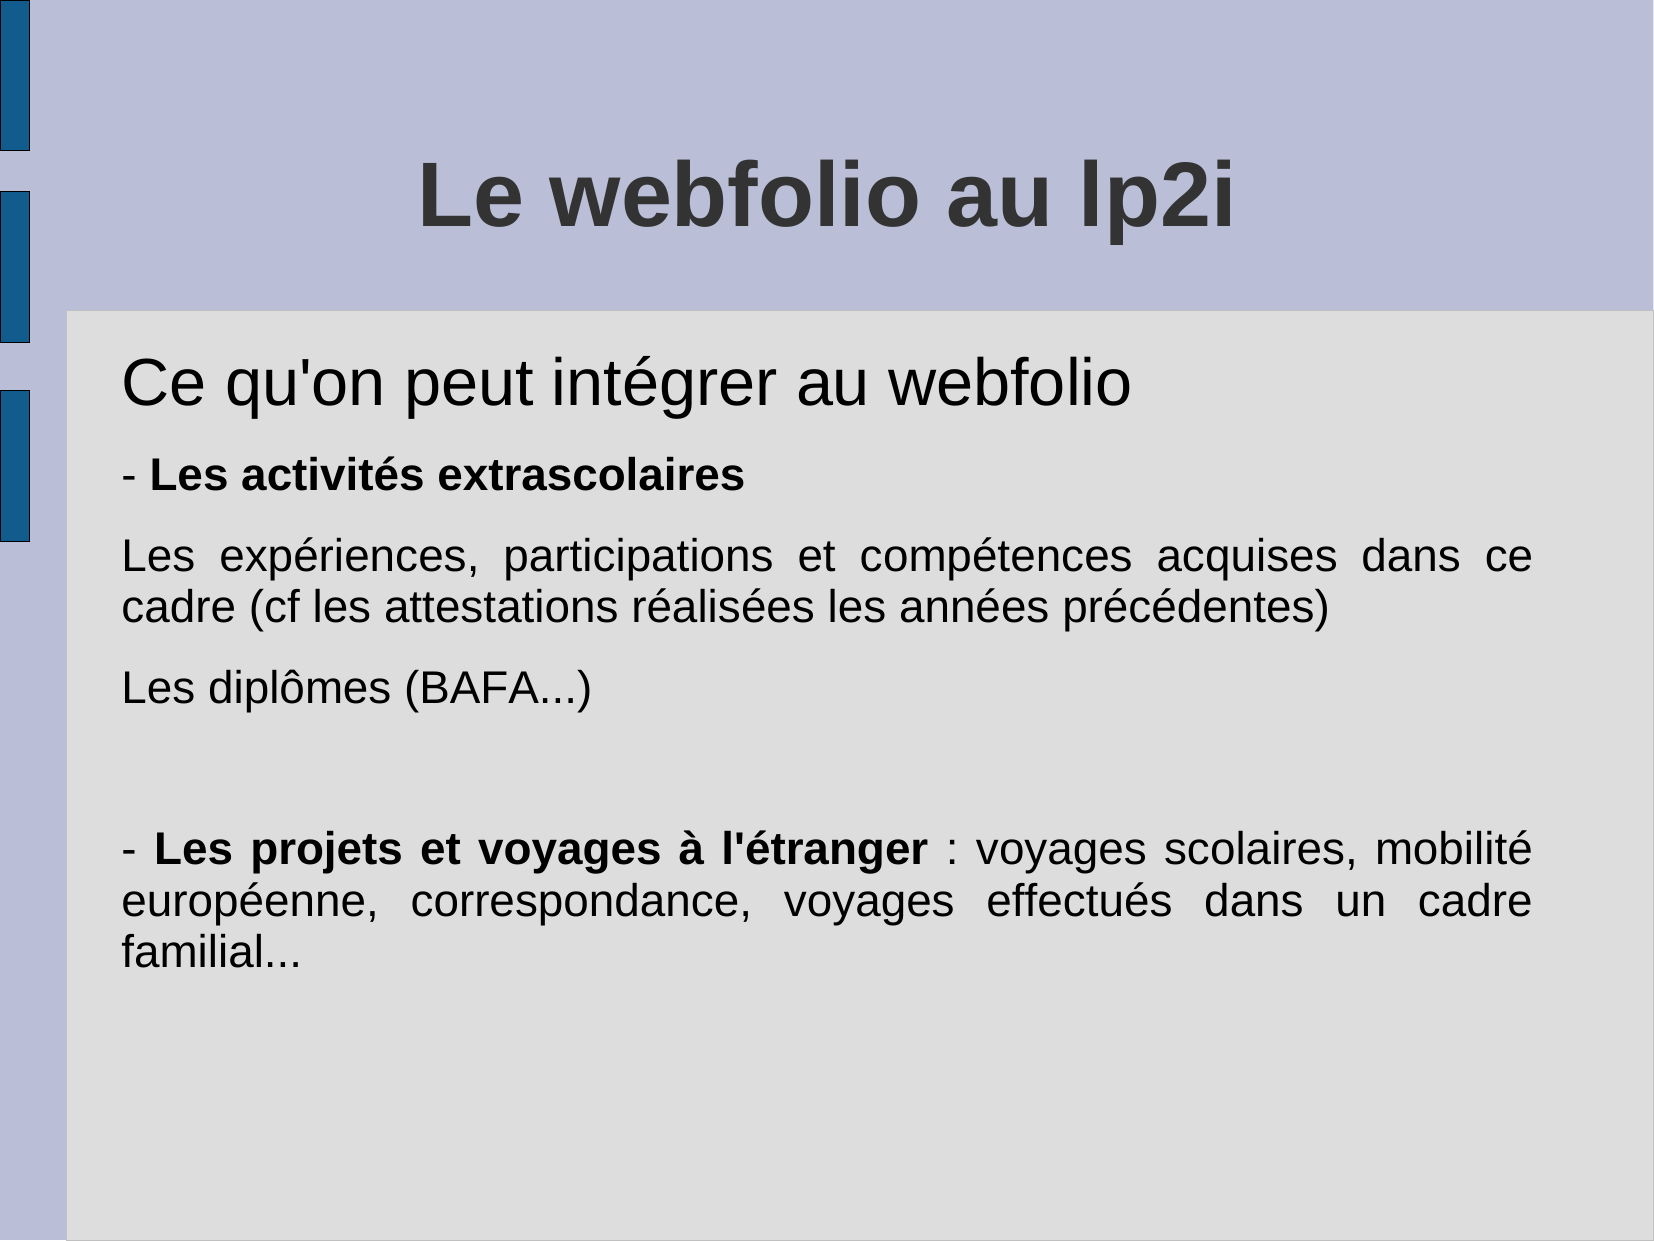

# Le webfolio au lp2i
Ce qu'on peut intégrer au webfolio
- Les activités extrascolaires
Les expériences, participations et compétences acquises dans ce cadre (cf les attestations réalisées les années précédentes)
Les diplômes (BAFA...)
- Les projets et voyages à l'étranger : voyages scolaires, mobilité européenne, correspondance, voyages effectués dans un cadre familial...